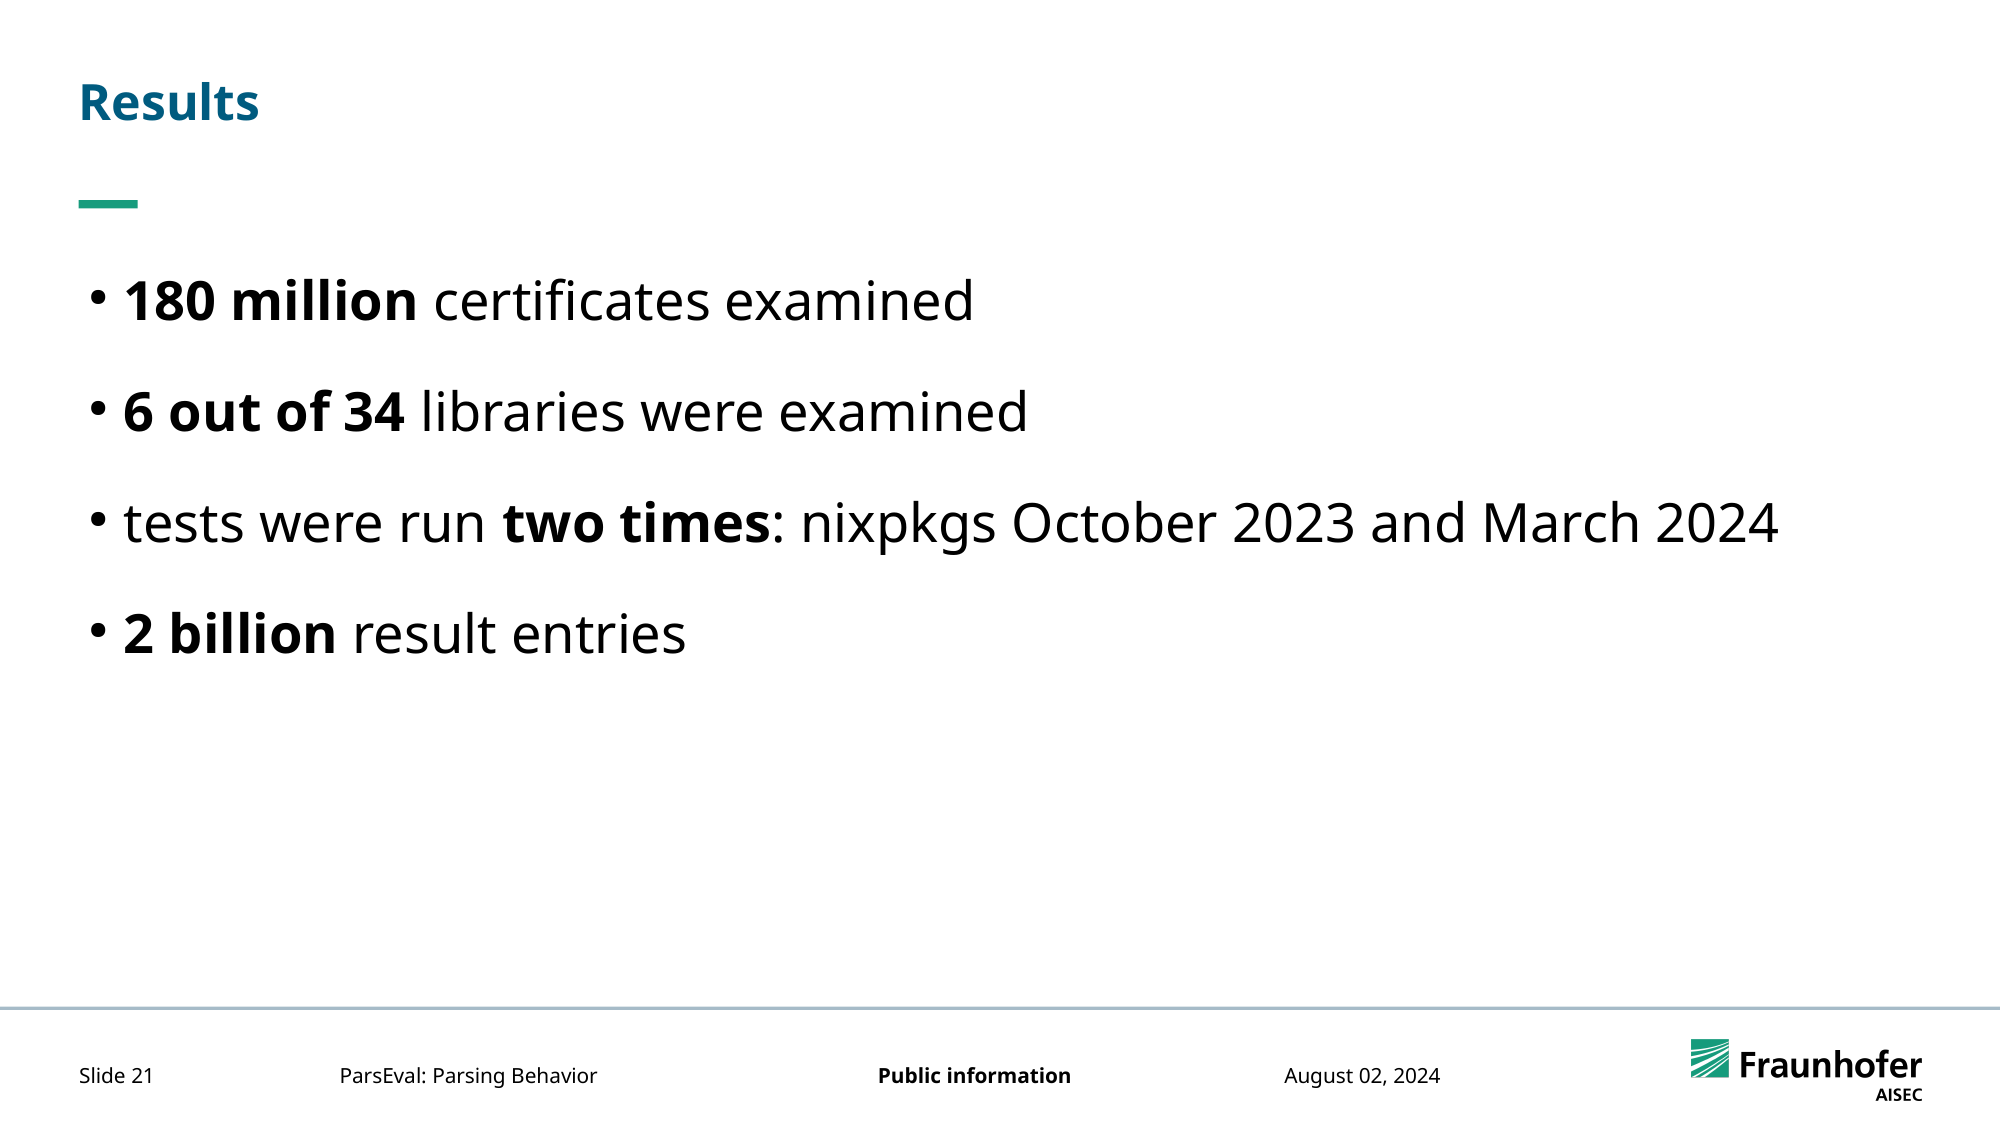

# Results
180 million certificates examined
6 out of 34 libraries were examined
tests were run two times: nixpkgs October 2023 and March 2024
2 billion result entries